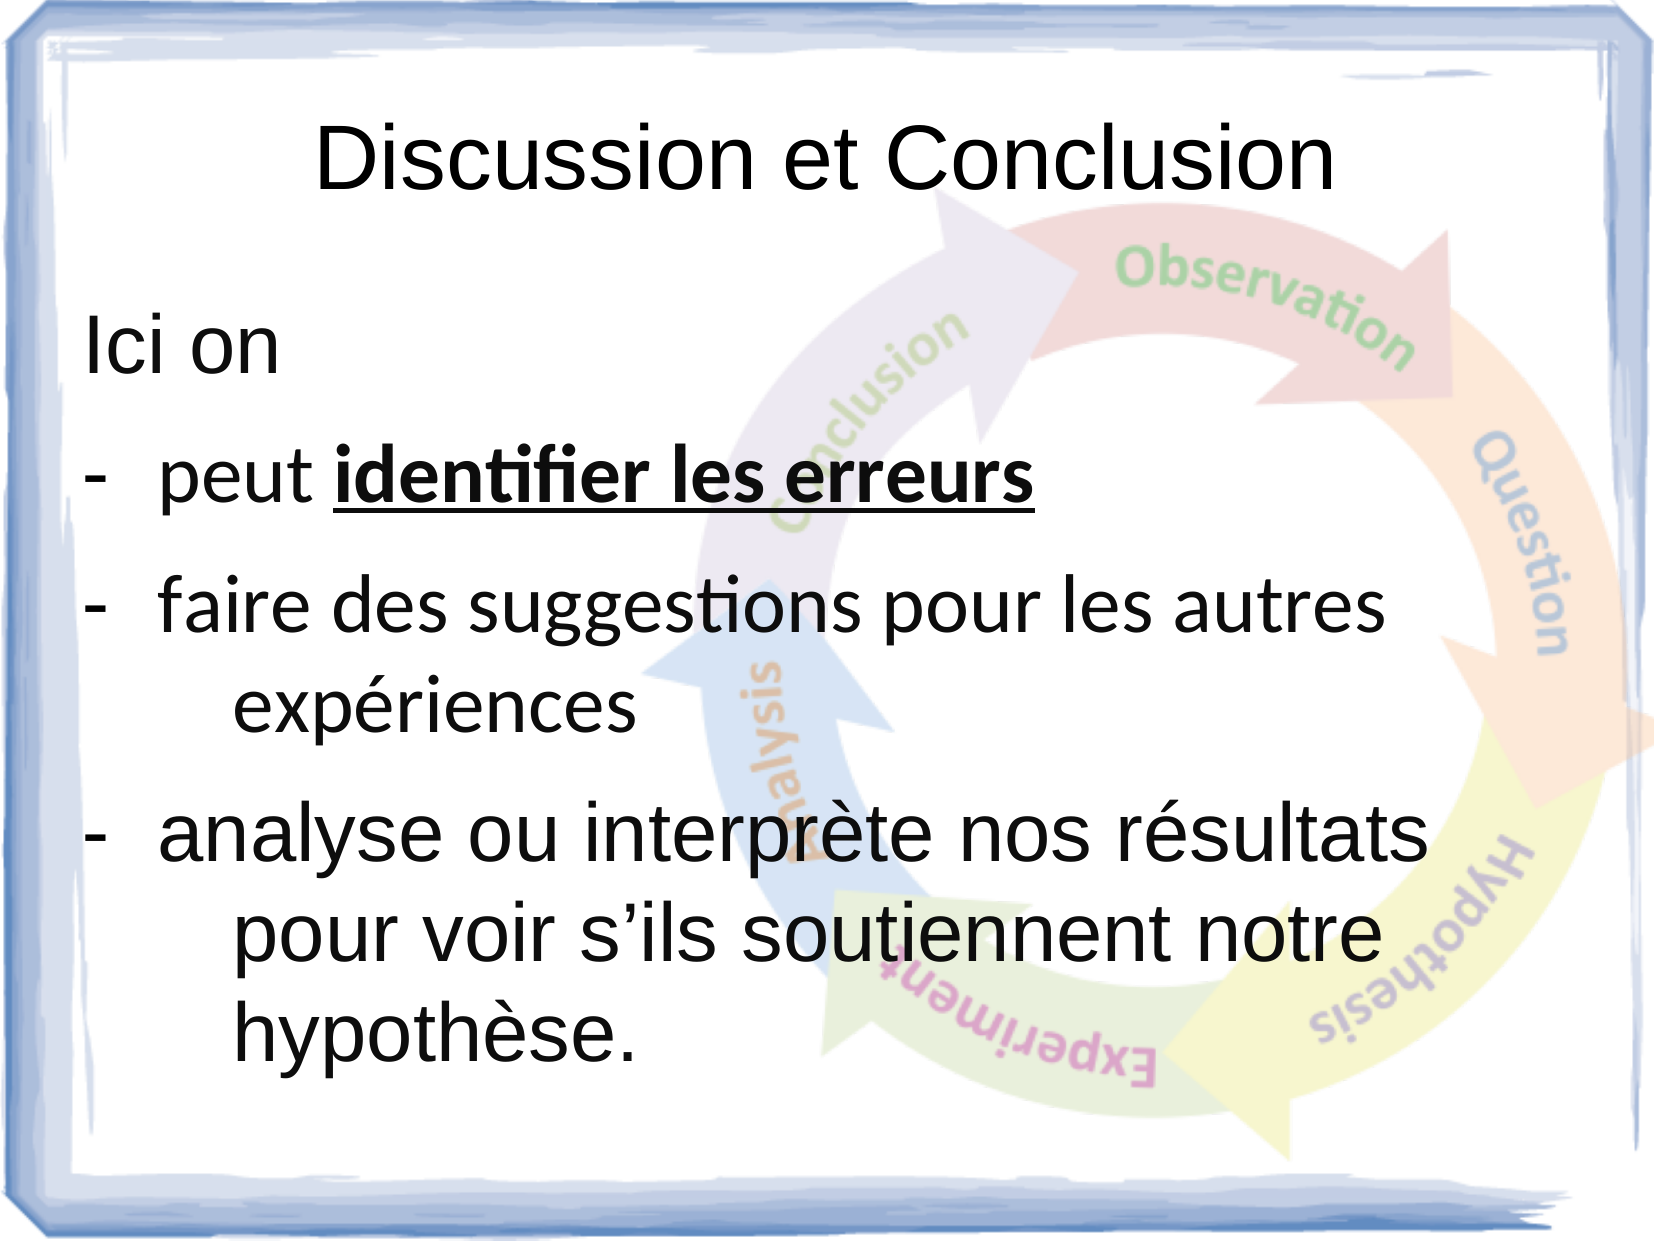

# Discussion et Conclusion
Ici on
peut identifier les erreurs
faire des suggestions pour les autres expériences
analyse ou interprète nos résultats pour voir s’ils soutiennent notre hypothèse.